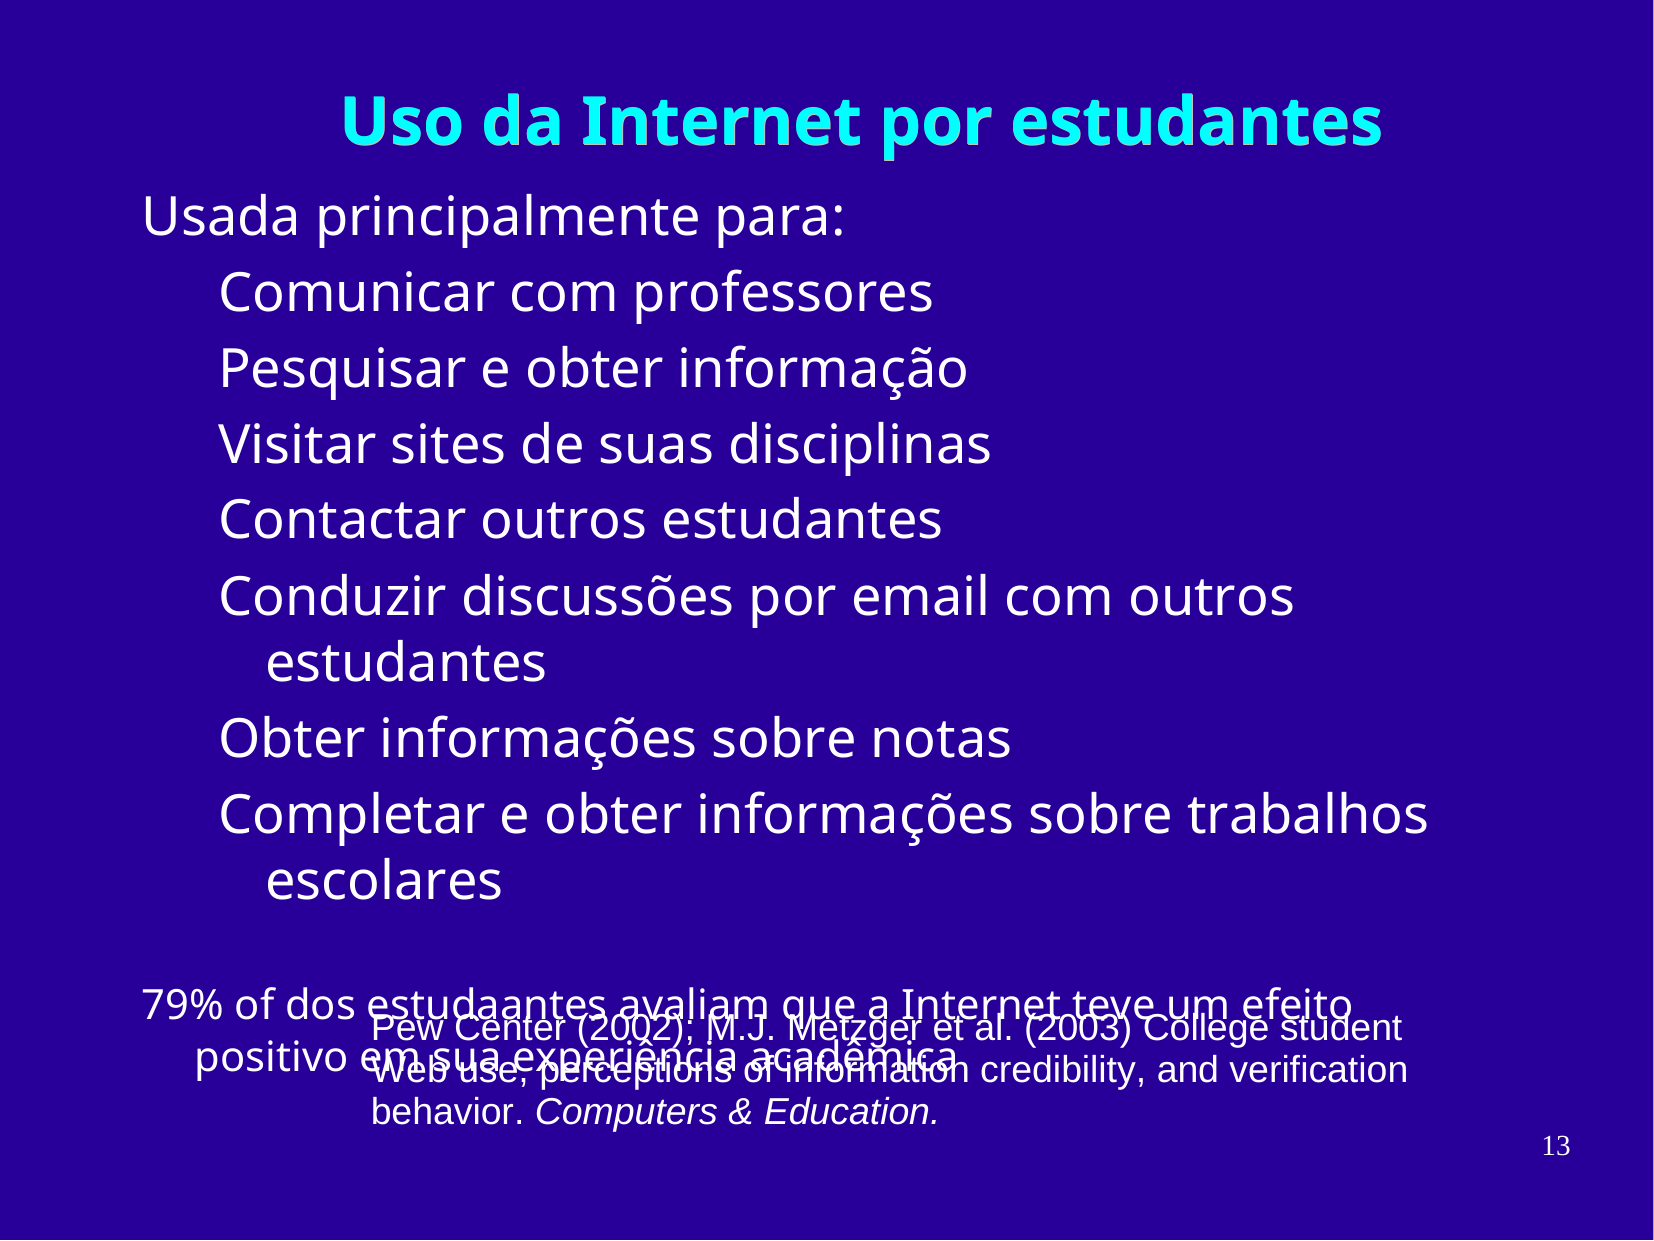

# Uso da Internet por estudantes
Usada principalmente para:
Comunicar com professores
Pesquisar e obter informação
Visitar sites de suas disciplinas
Contactar outros estudantes
Conduzir discussões por email com outros estudantes
Obter informações sobre notas
Completar e obter informações sobre trabalhos escolares
79% of dos estudaantes avaliam que a Internet teve um efeito positivo em sua experiência acadêmica
Pew Center (2002); M.J. Metzger et al. (2003) College student Web use, perceptions of information credibility, and verification behavior. Computers & Education.
13